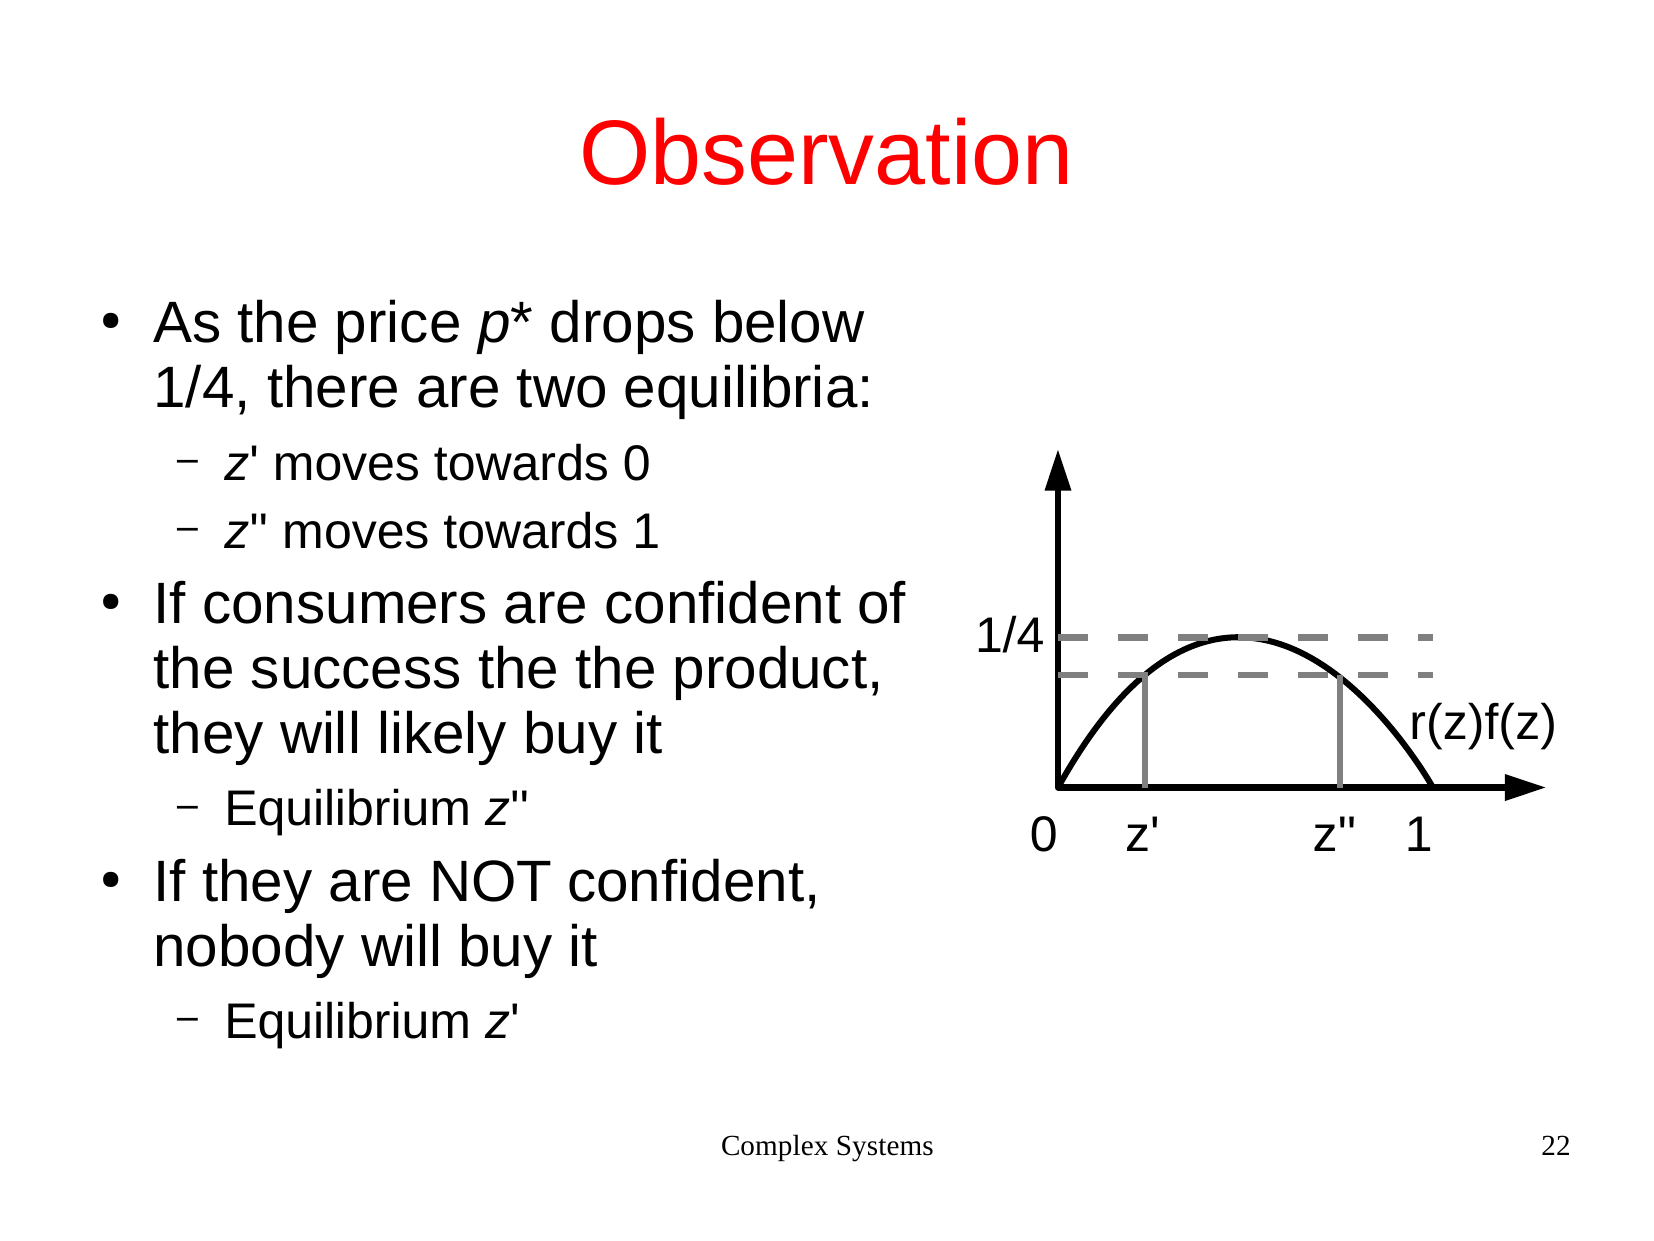

# Observation
As the price p* drops below 1/4, there are two equilibria:
z' moves towards 0
z'' moves towards 1
If consumers are confident of the success the the product, they will likely buy it
Equilibrium z''
If they are NOT confident, nobody will buy it
Equilibrium z'
1/4
r(z)f(z)
0
z'
z''
1
Complex Systems
22